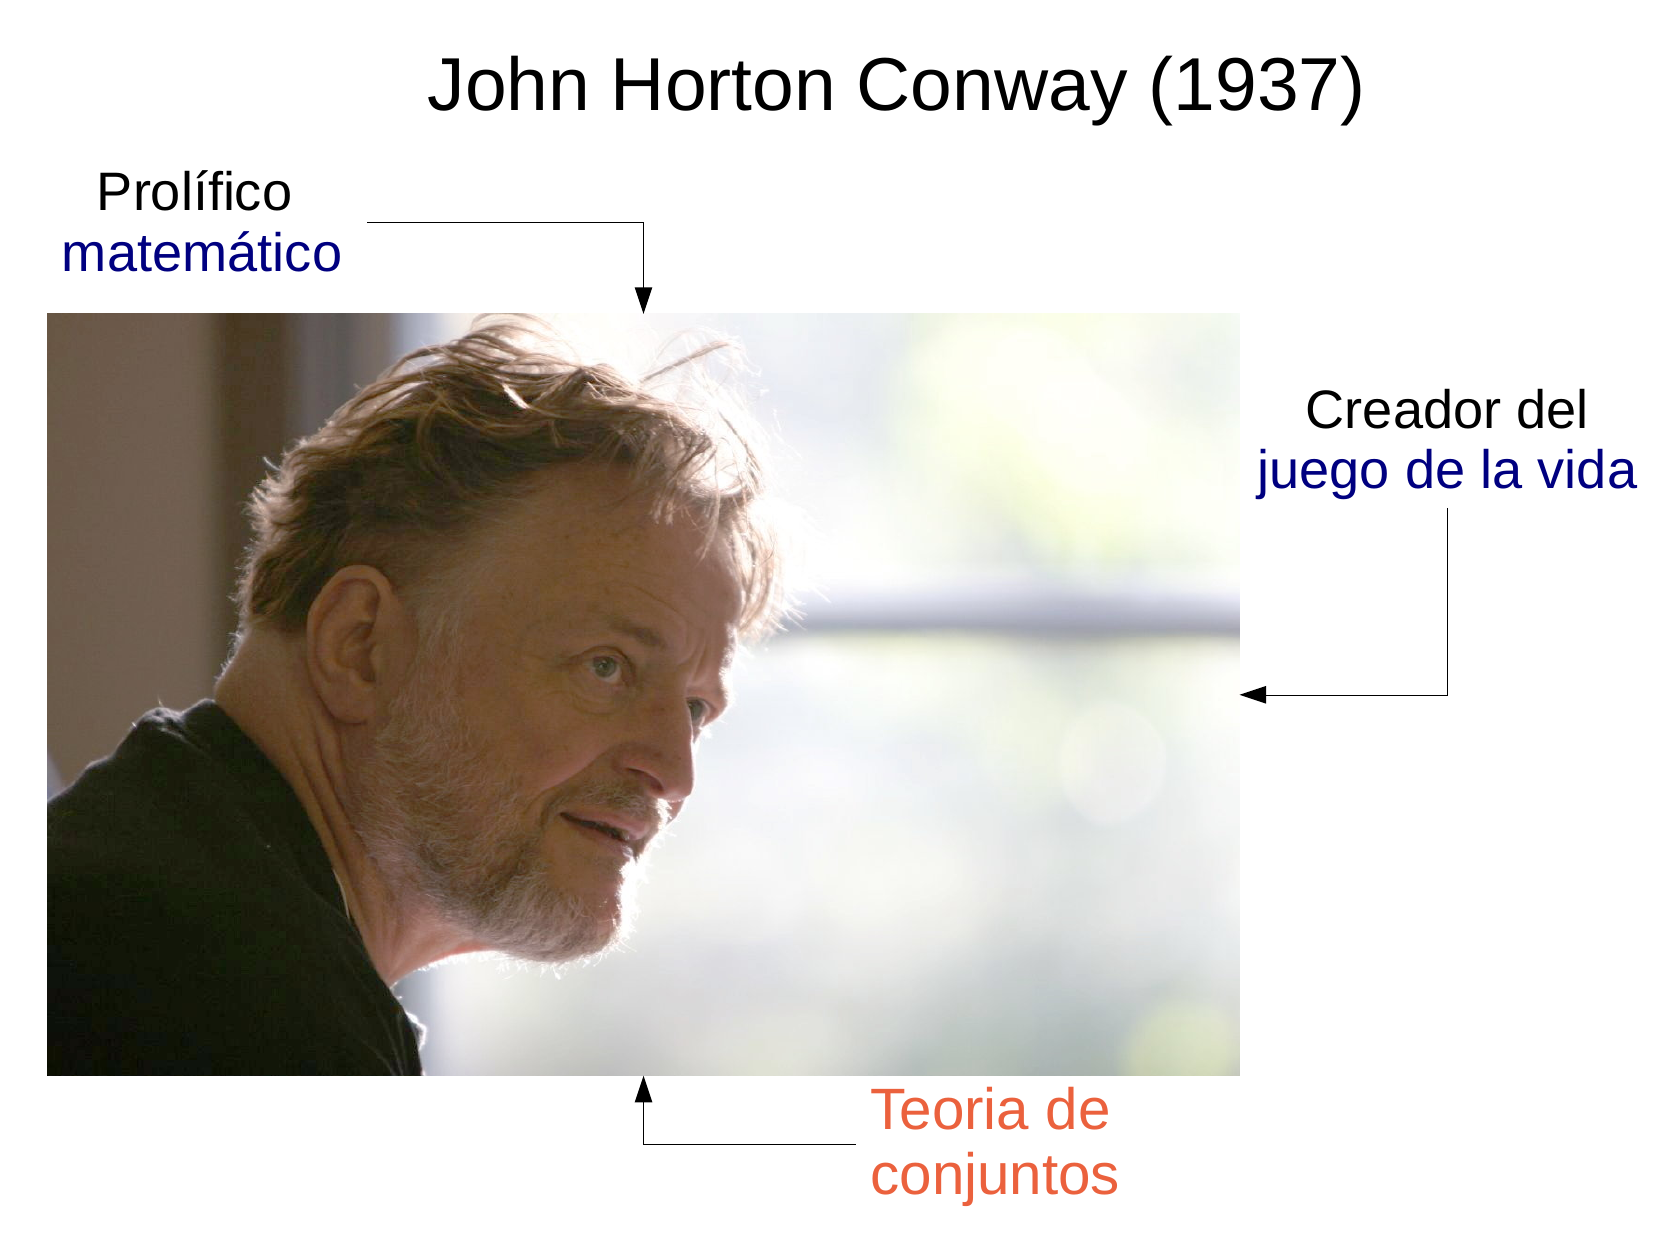

John Horton Conway (1937)
Prolífico matemático
Creador deljuego de la vida
Teoria de conjuntos